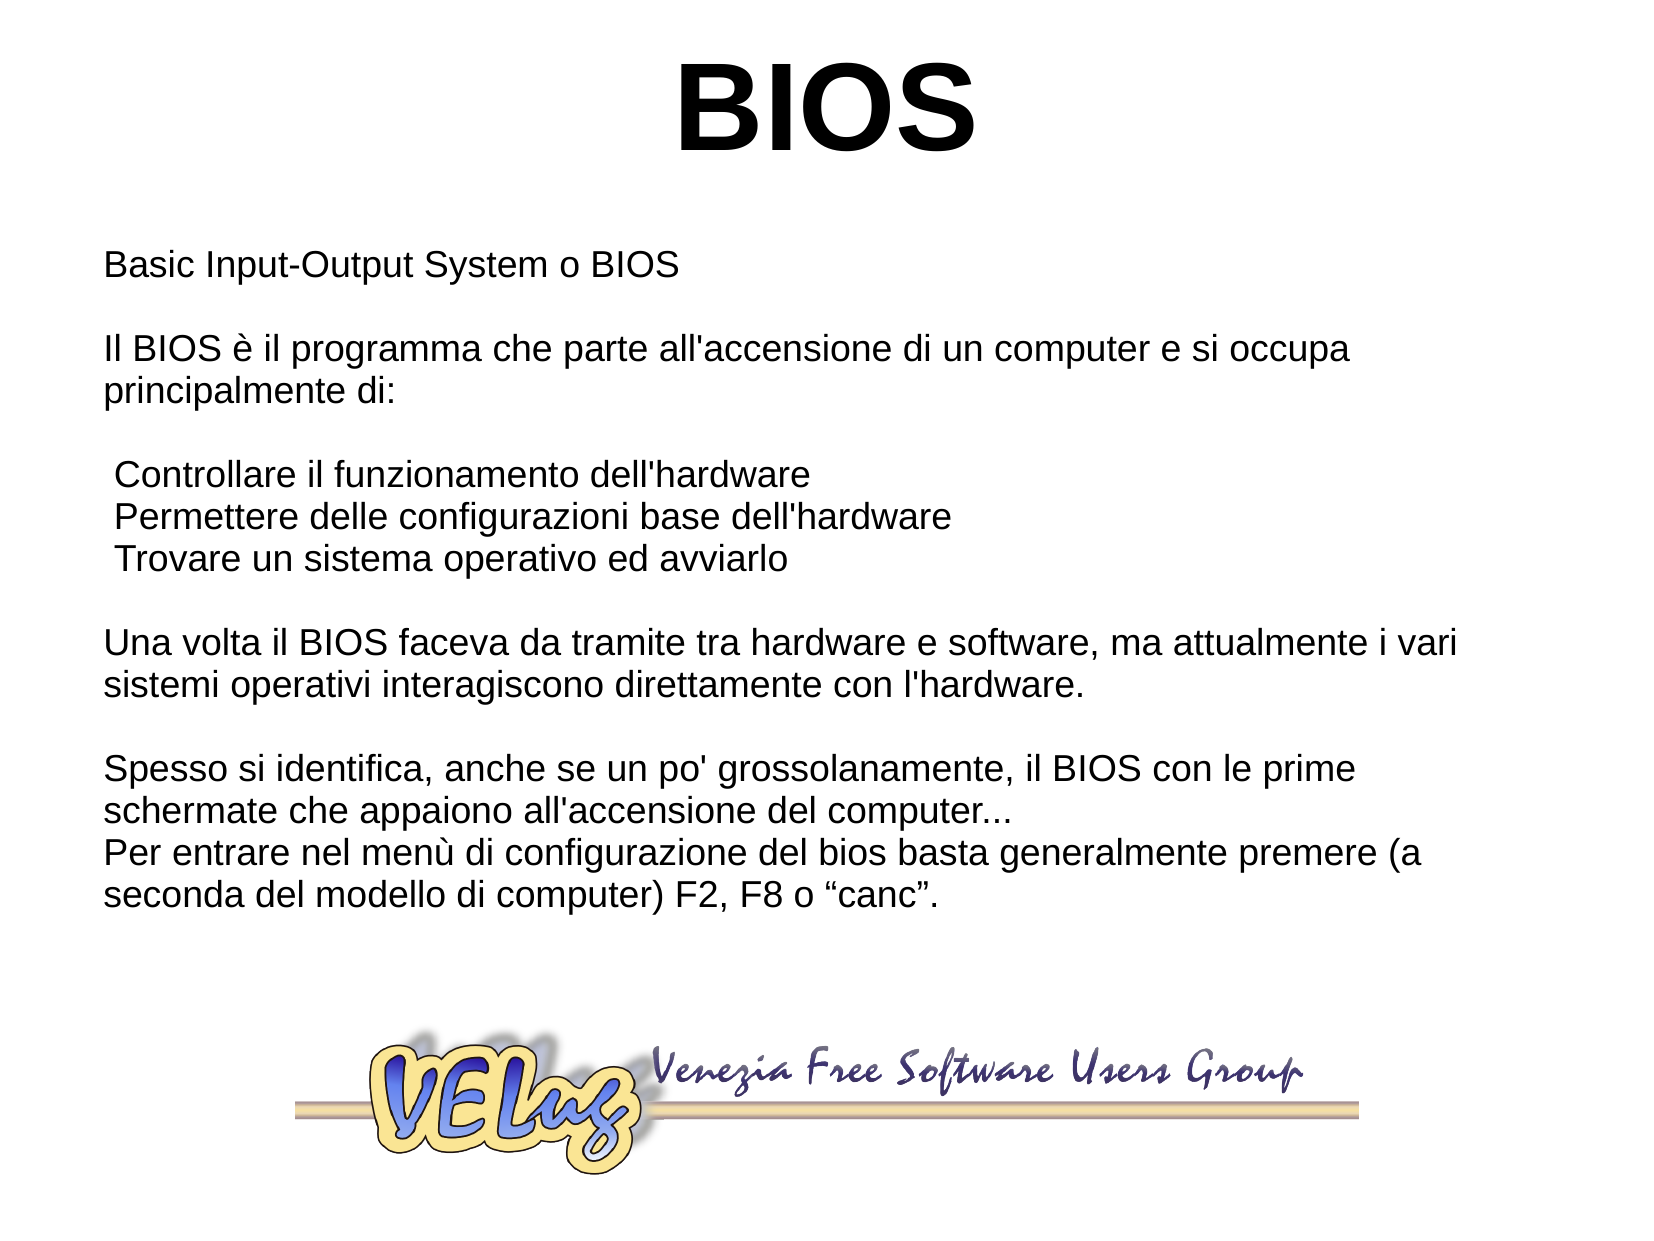

BIOS
Basic Input-Output System o BIOS
Il BIOS è il programma che parte all'accensione di un computer e si occupa principalmente di:
 Controllare il funzionamento dell'hardware
 Permettere delle configurazioni base dell'hardware
 Trovare un sistema operativo ed avviarlo
Una volta il BIOS faceva da tramite tra hardware e software, ma attualmente i vari sistemi operativi interagiscono direttamente con l'hardware.
Spesso si identifica, anche se un po' grossolanamente, il BIOS con le prime schermate che appaiono all'accensione del computer...
Per entrare nel menù di configurazione del bios basta generalmente premere (a seconda del modello di computer) F2, F8 o “canc”.